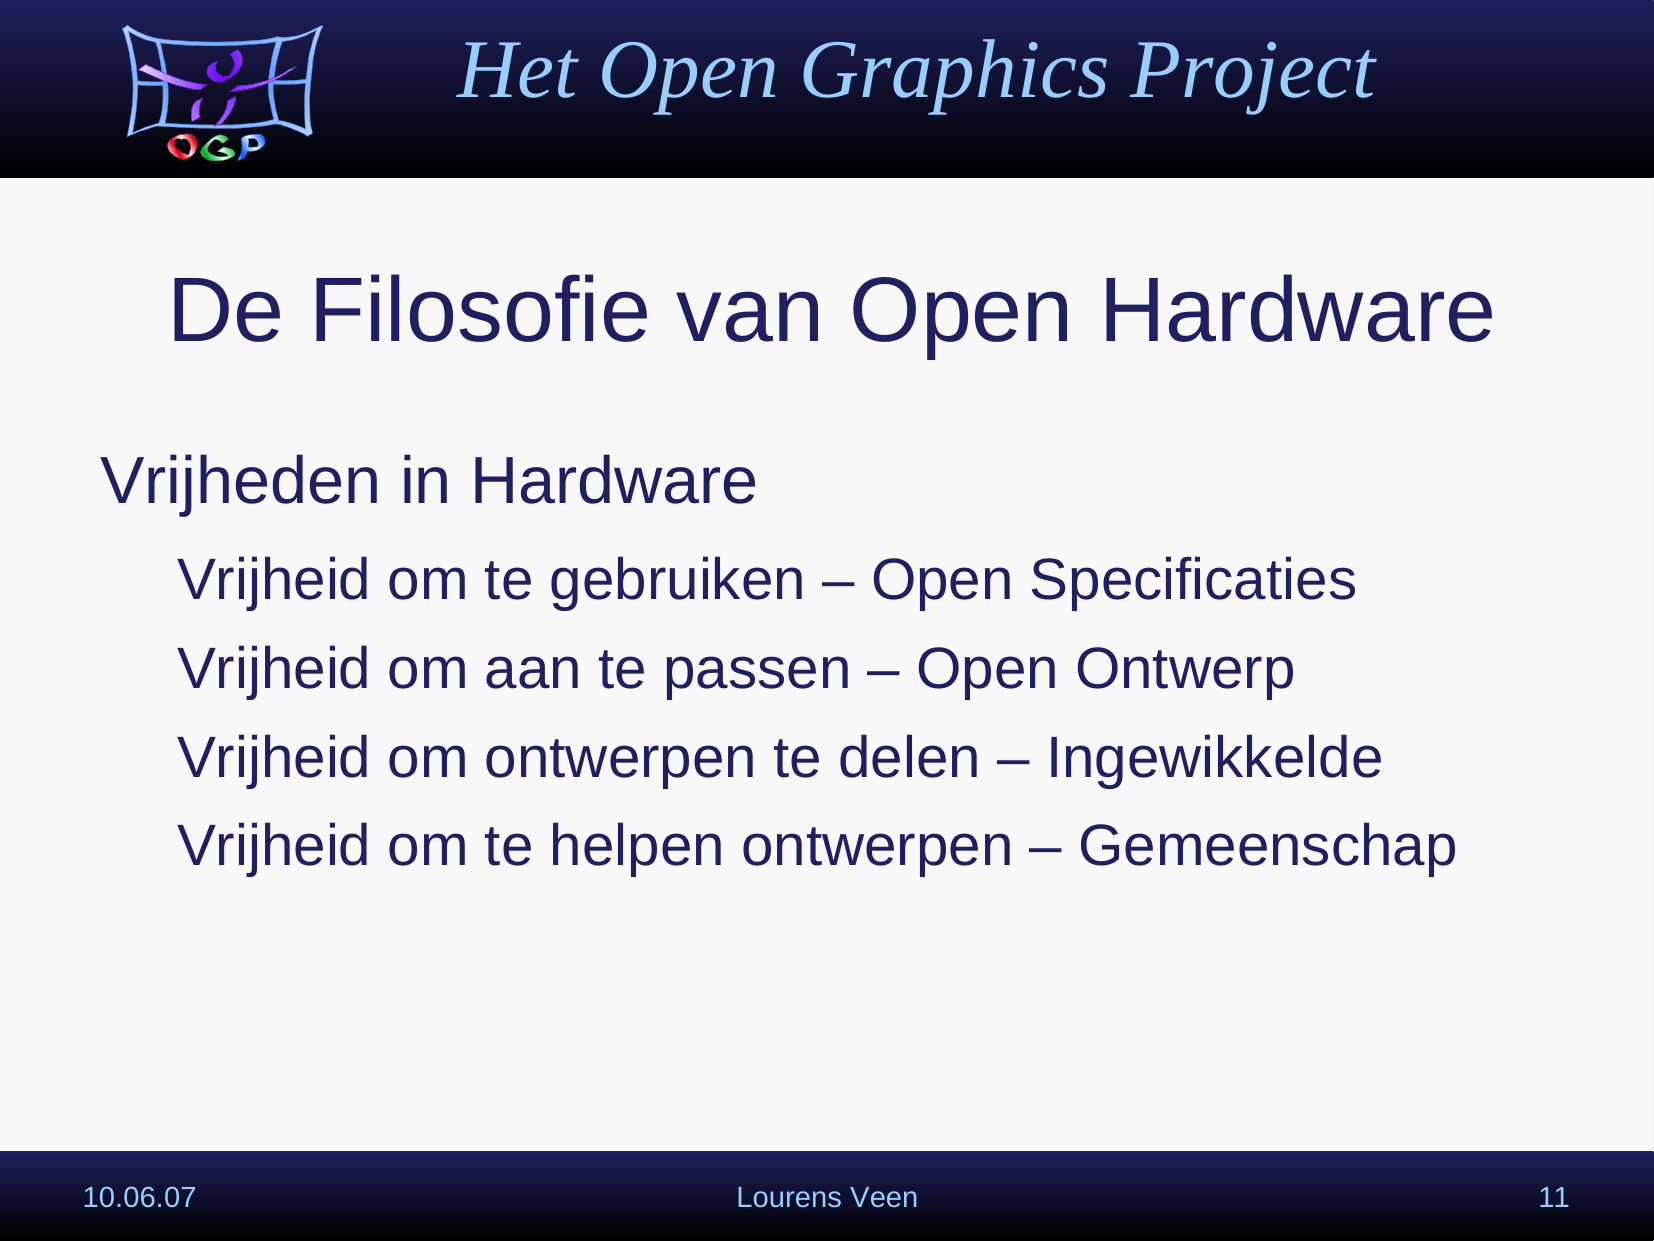

# De Filosofie van Open Hardware
Vrijheden in Hardware
Vrijheid om te gebruiken – Open Specificaties
Vrijheid om aan te passen – Open Ontwerp
Vrijheid om ontwerpen te delen – Ingewikkelde
Vrijheid om te helpen ontwerpen – Gemeenschap
10.06.07
Lourens Veen
11